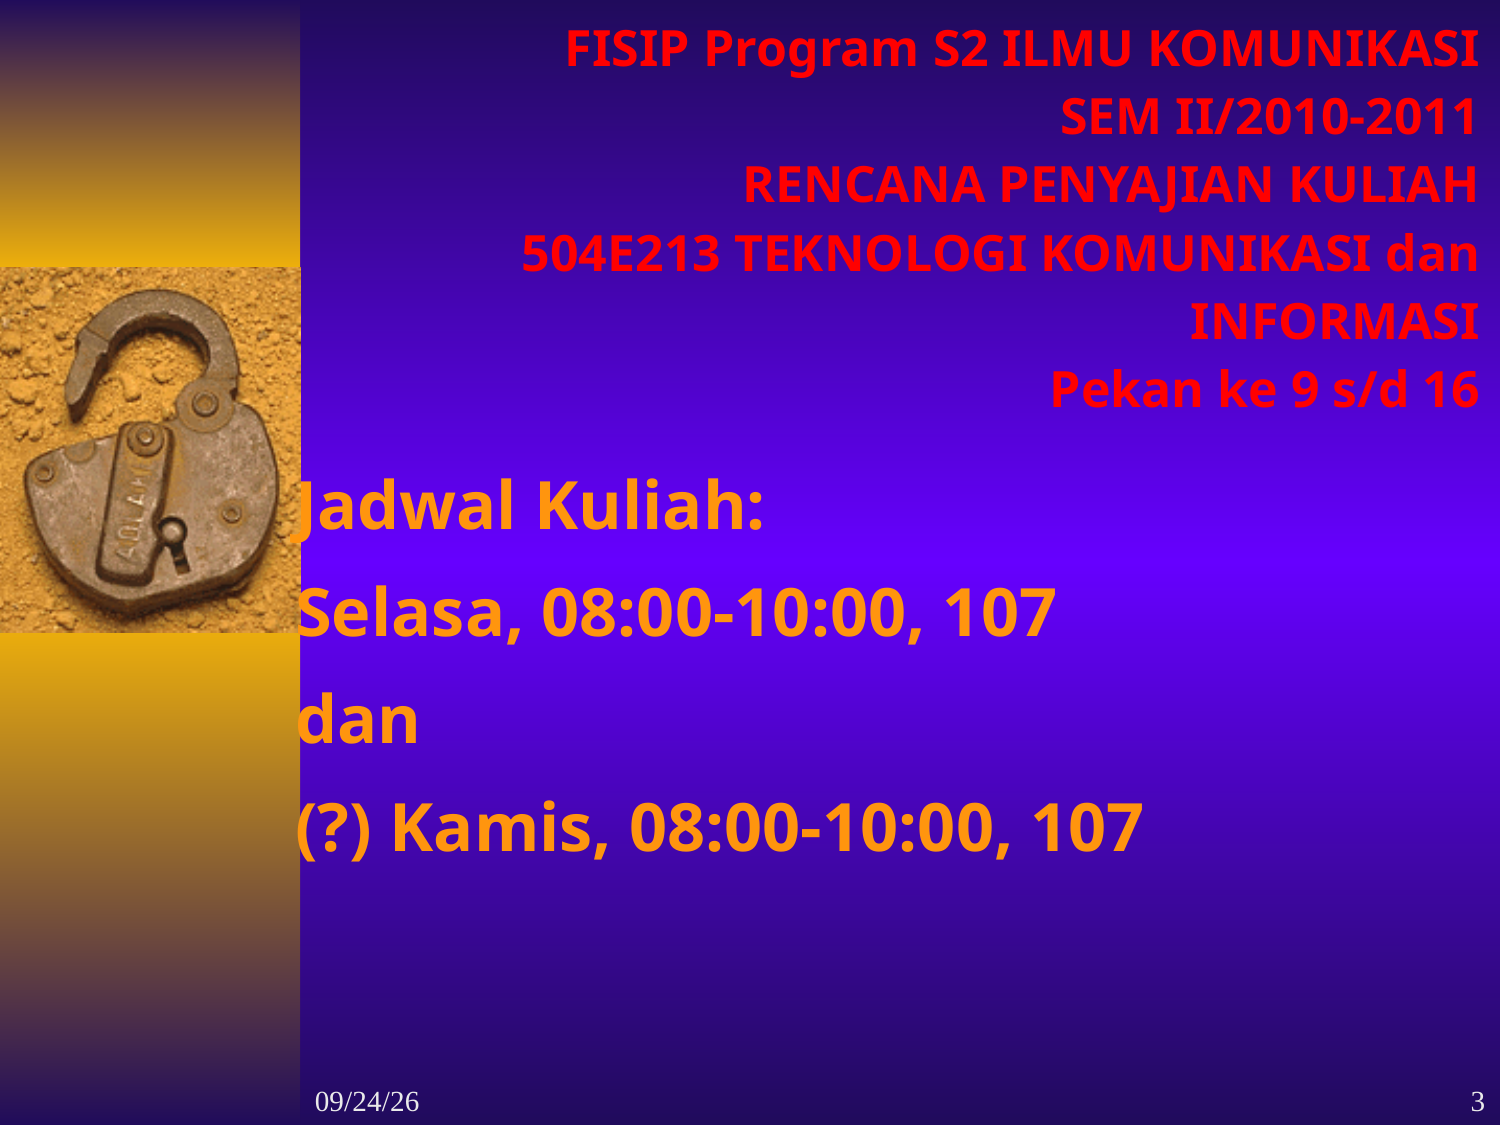

# FISIP Program S2 ILMU KOMUNIKASI SEM II/2010-2011 RENCANA PENYAJIAN KULIAH 504E213 TEKNOLOGI KOMUNIKASI dan INFORMASI Pekan ke 9 s/d 16
Jadwal Kuliah:
Selasa, 08:00-10:00, 107
dan
(?) Kamis, 08:00-10:00, 107
3